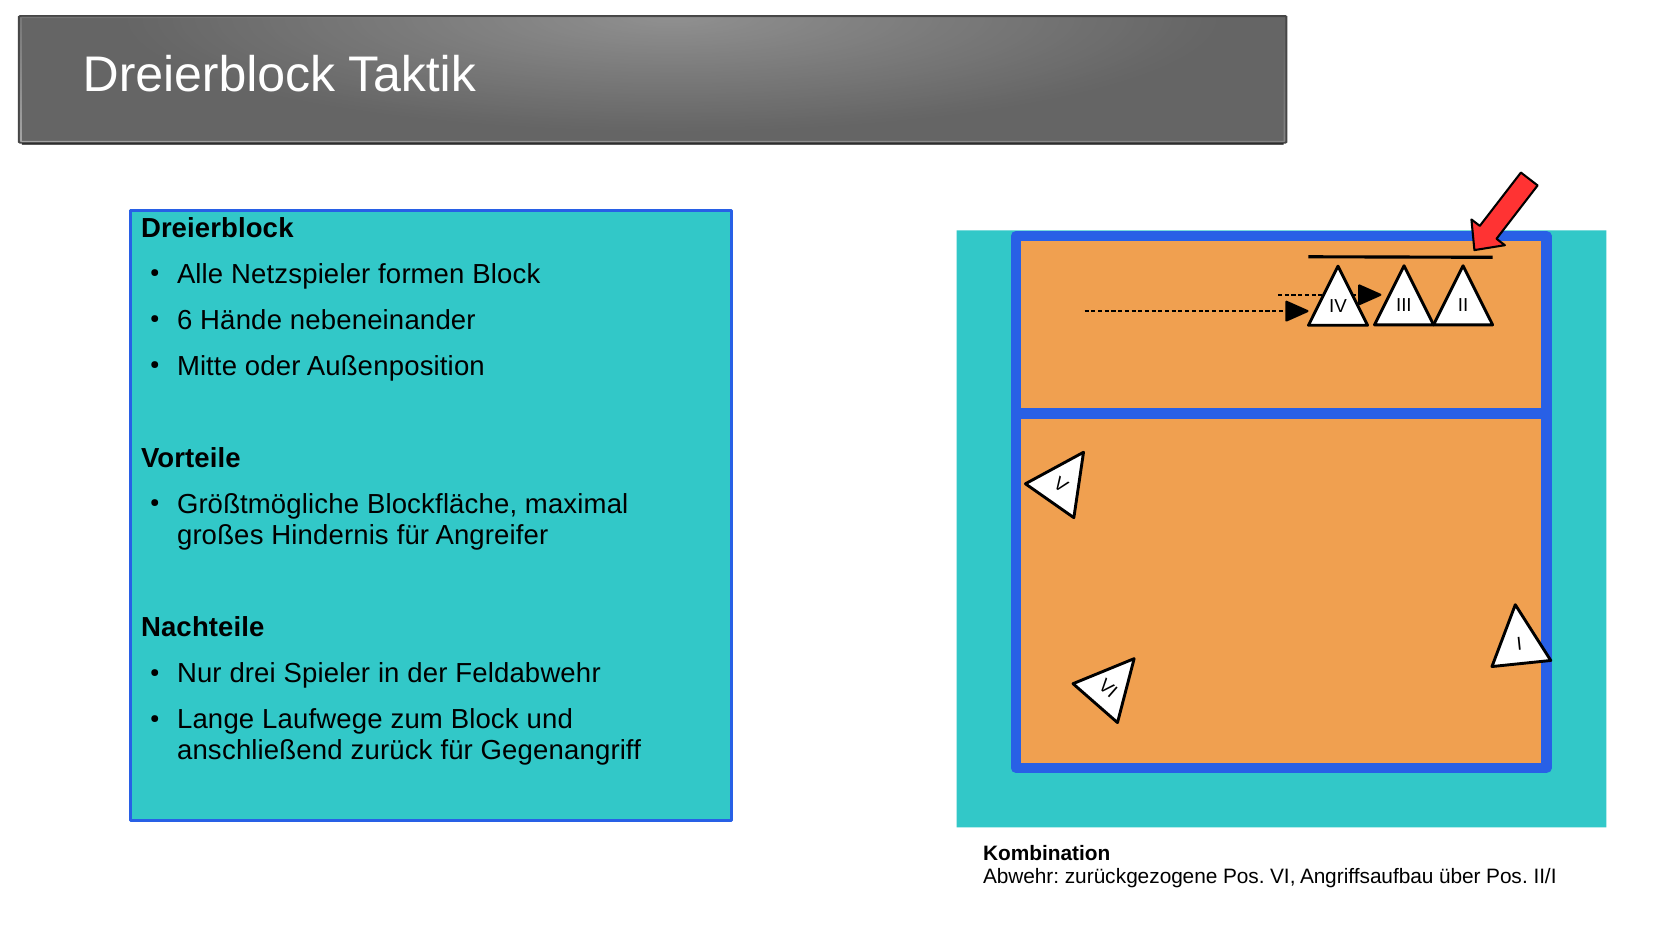

# Dreierblock Taktik
Dreierblock
Alle Netzspieler formen Block
6 Hände nebeneinander
Mitte oder Außenposition
Vorteile
Größtmögliche Blockfläche, maximal großes Hindernis für Angreifer
Nachteile
Nur drei Spieler in der Feldabwehr
Lange Laufwege zum Block und anschließend zurück für Gegenangriff
f
II
III
IV
V
I
VI
Kombination
Abwehr: zurückgezogene Pos. VI, Angriffsaufbau über Pos. II/I
I
I
I
I
I
I
II
II
II
III
III
III
IV
IV
IV
V
V
V
VI
VI
VI